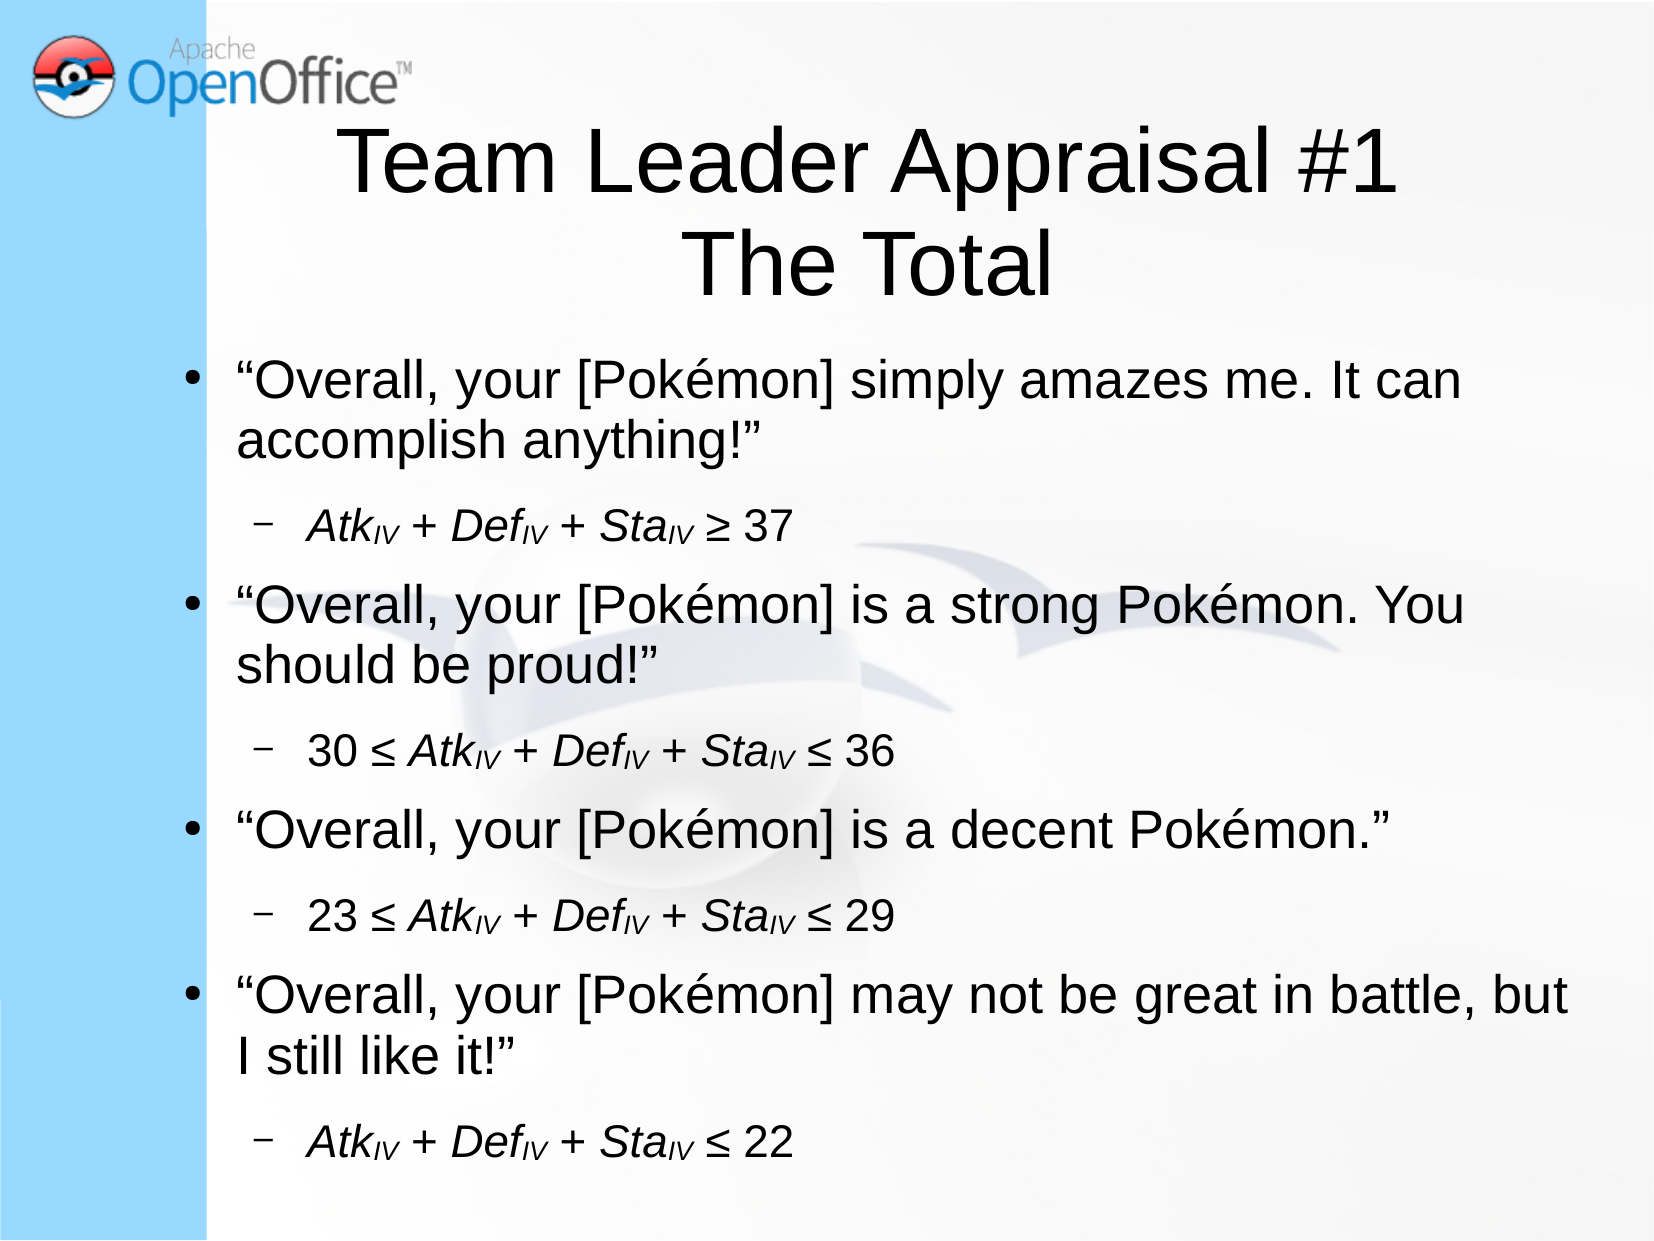

# Team Leader Appraisal #1 The Total
“Overall, your [Pokémon] simply amazes me. It can accomplish anything!”
AtkIV + DefIV + StaIV ≥ 37
“Overall, your [Pokémon] is a strong Pokémon. You should be proud!”
30 ≤ AtkIV + DefIV + StaIV ≤ 36
“Overall, your [Pokémon] is a decent Pokémon.”
23 ≤ AtkIV + DefIV + StaIV ≤ 29
“Overall, your [Pokémon] may not be great in battle, but I still like it!”
AtkIV + DefIV + StaIV ≤ 22